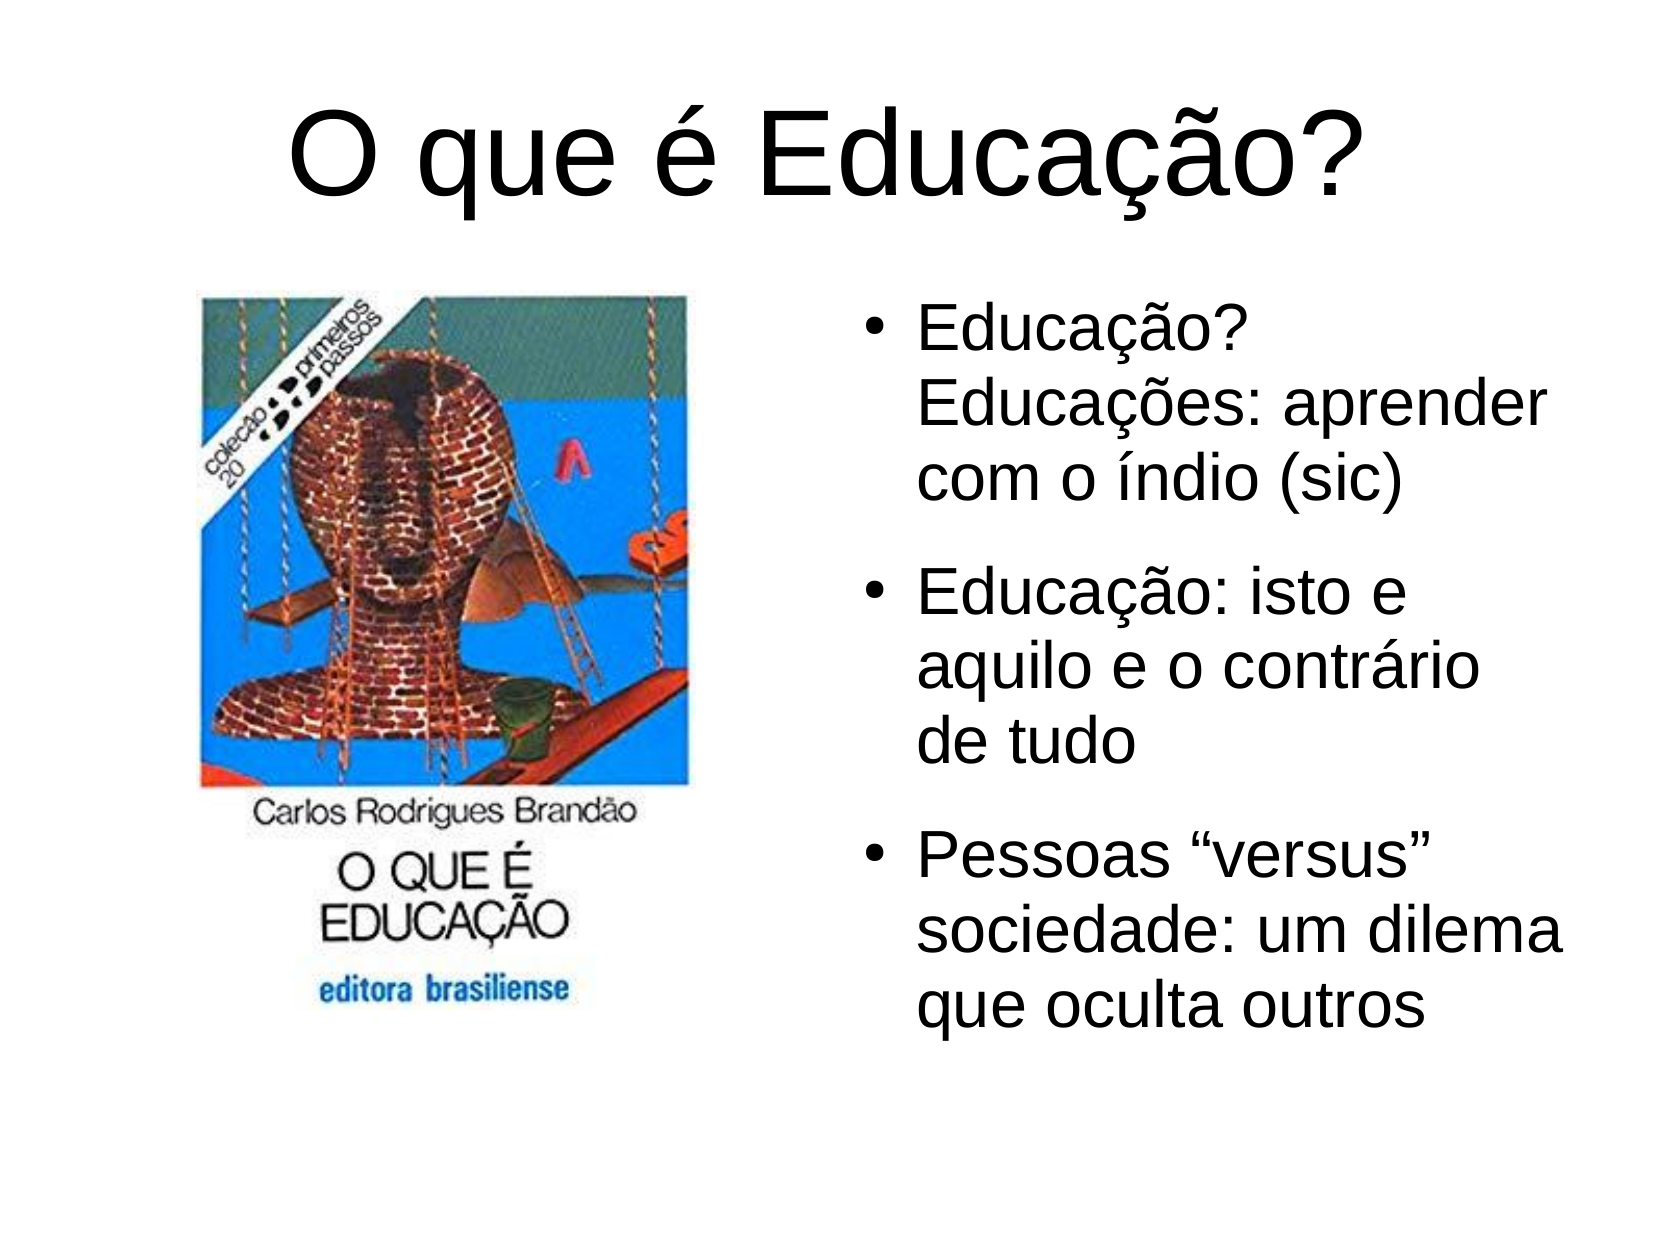

# O que é Educação?
Educação? Educações: aprender com o índio (sic)
Educação: isto e aquilo e o contrário de tudo
Pessoas “versus” sociedade: um dilema que oculta outros